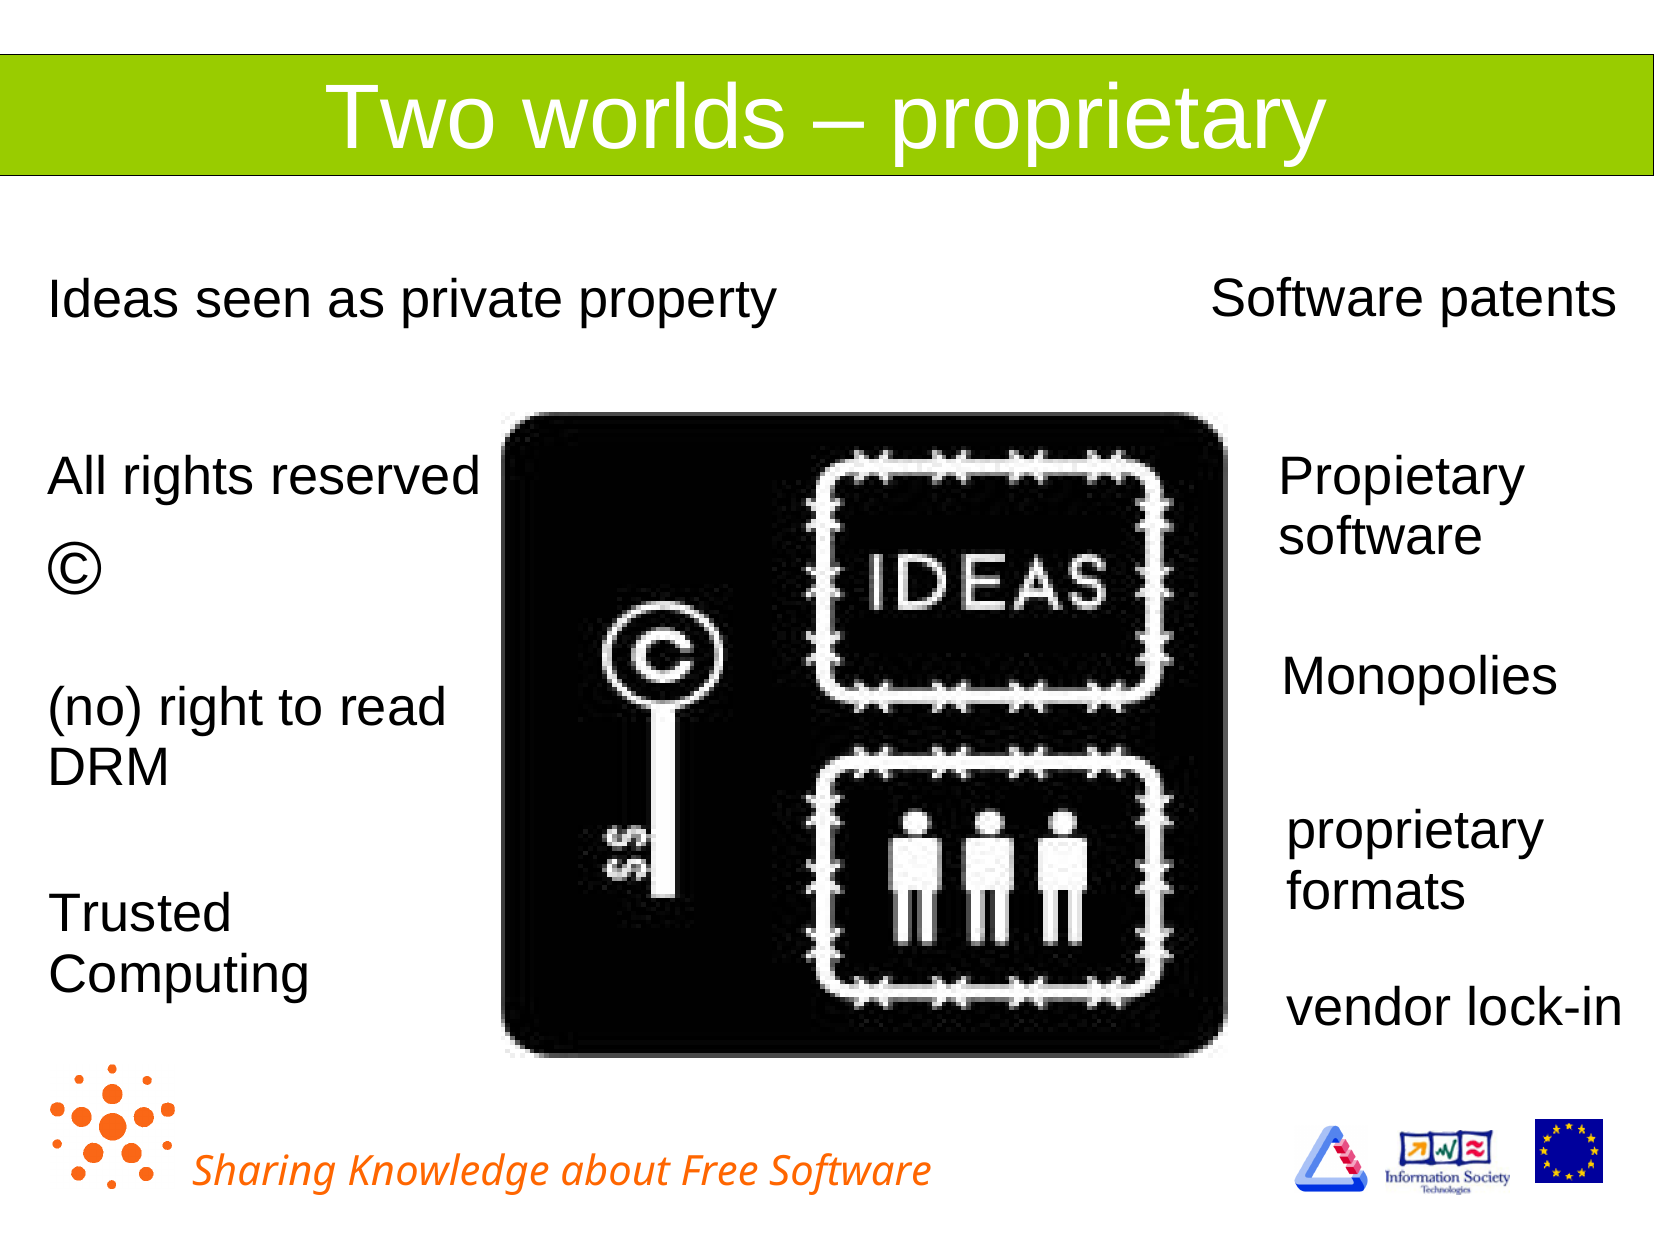

# Two worlds – proprietary
Software patents
Ideas seen as private property
Propietary
software
All rights reserved
©
Monopolies
(no) right to read
DRM
proprietary
formats
Trusted
Computing
vendor lock-in